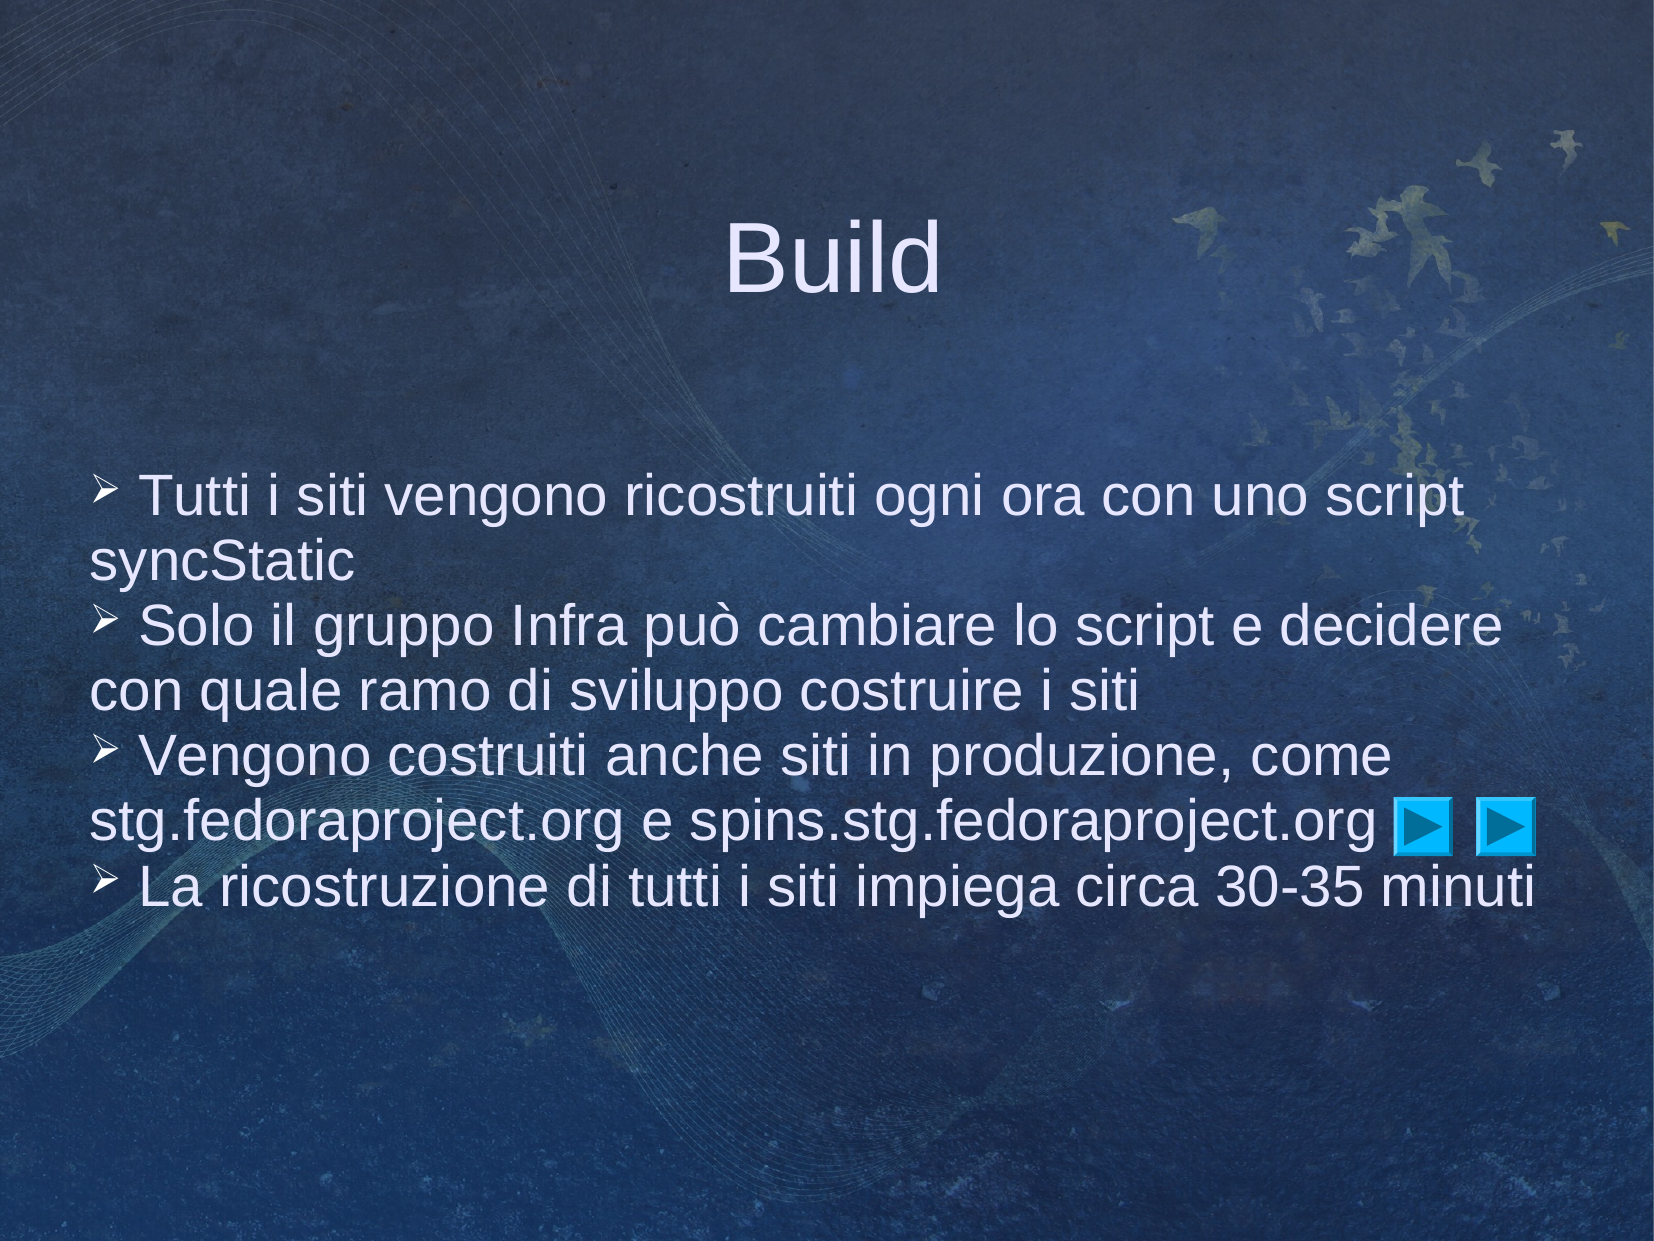

Build
 Tutti i siti vengono ricostruiti ogni ora con uno script syncStatic
 Solo il gruppo Infra può cambiare lo script e decidere con quale ramo di sviluppo costruire i siti
 Vengono costruiti anche siti in produzione, come stg.fedoraproject.org e spins.stg.fedoraproject.org
 La ricostruzione di tutti i siti impiega circa 30-35 minuti